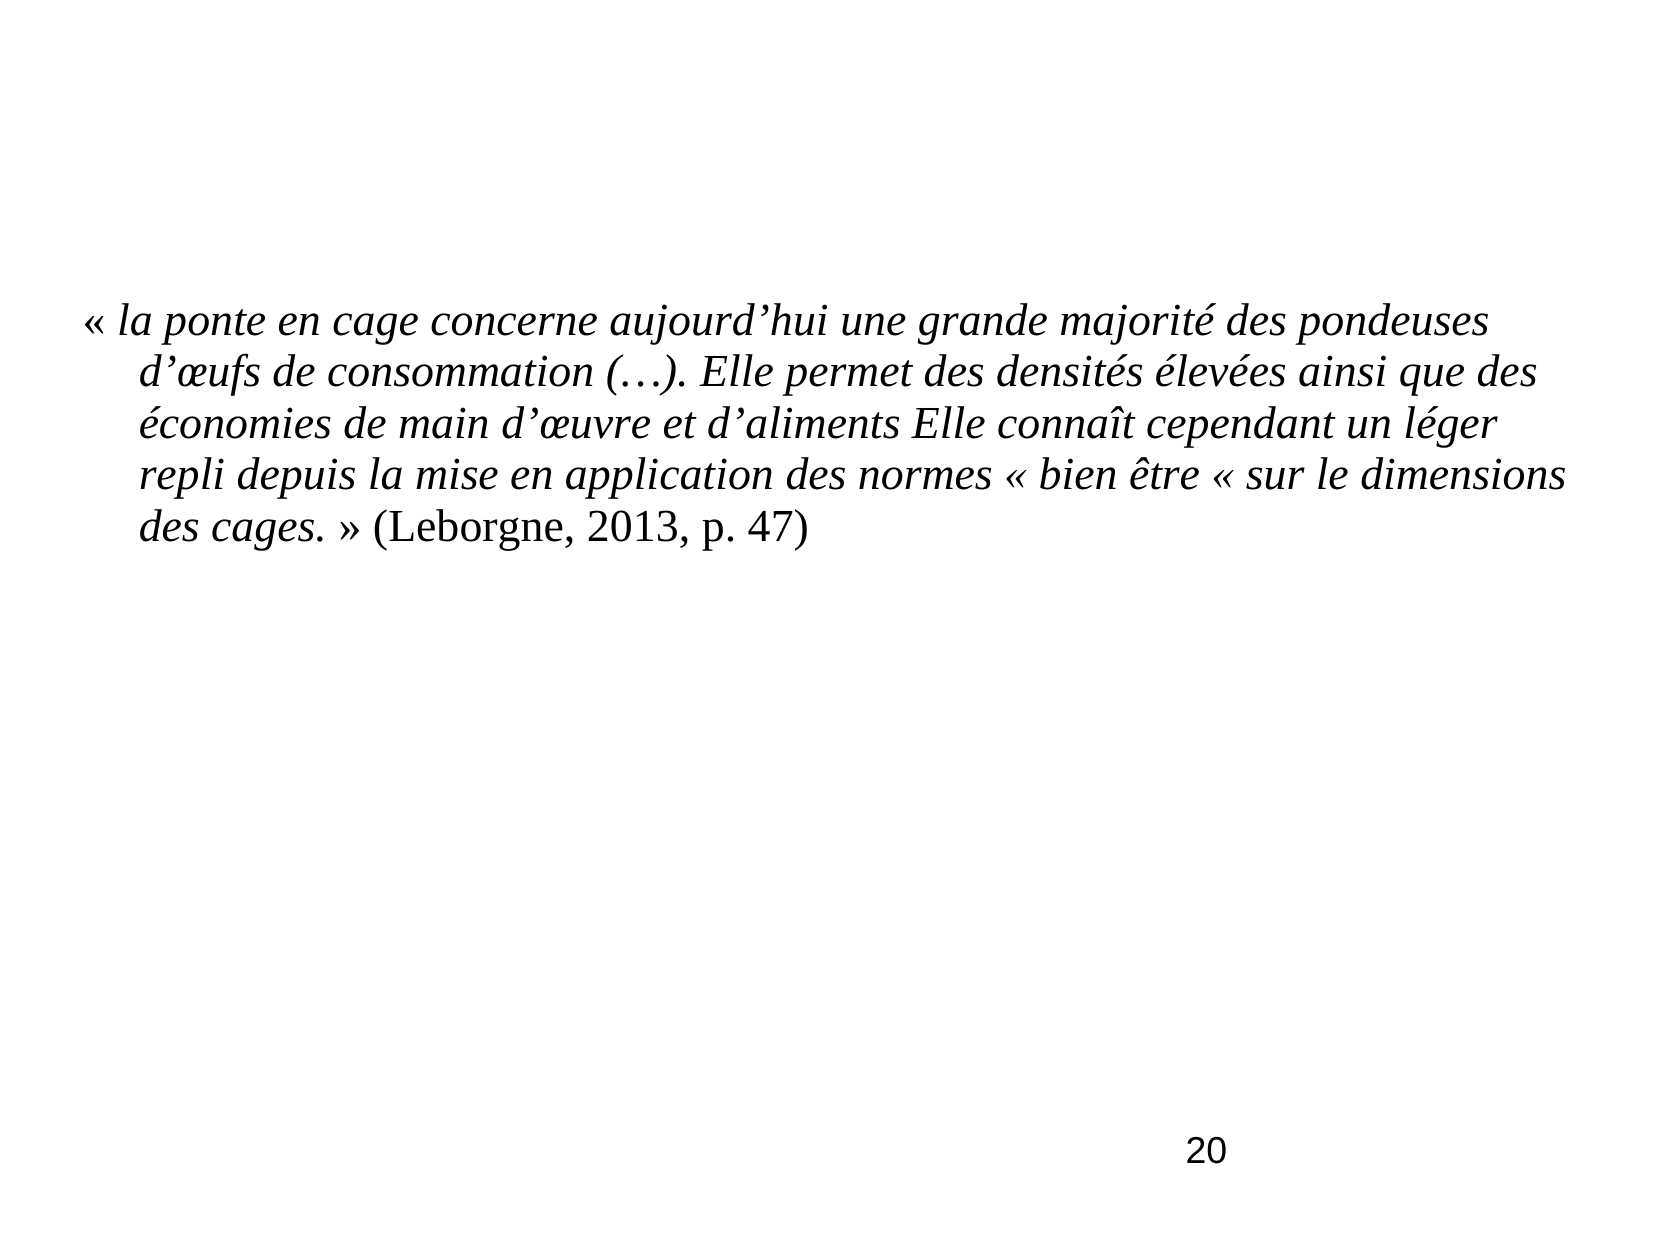

#
« la ponte en cage concerne aujourd’hui une grande majorité des pondeuses d’œufs de consommation (…). Elle permet des densités élevées ainsi que des économies de main d’œuvre et d’aliments Elle connaît cependant un léger repli depuis la mise en application des normes « bien être « sur le dimensions des cages. » (Leborgne, 2013, p. 47)
20